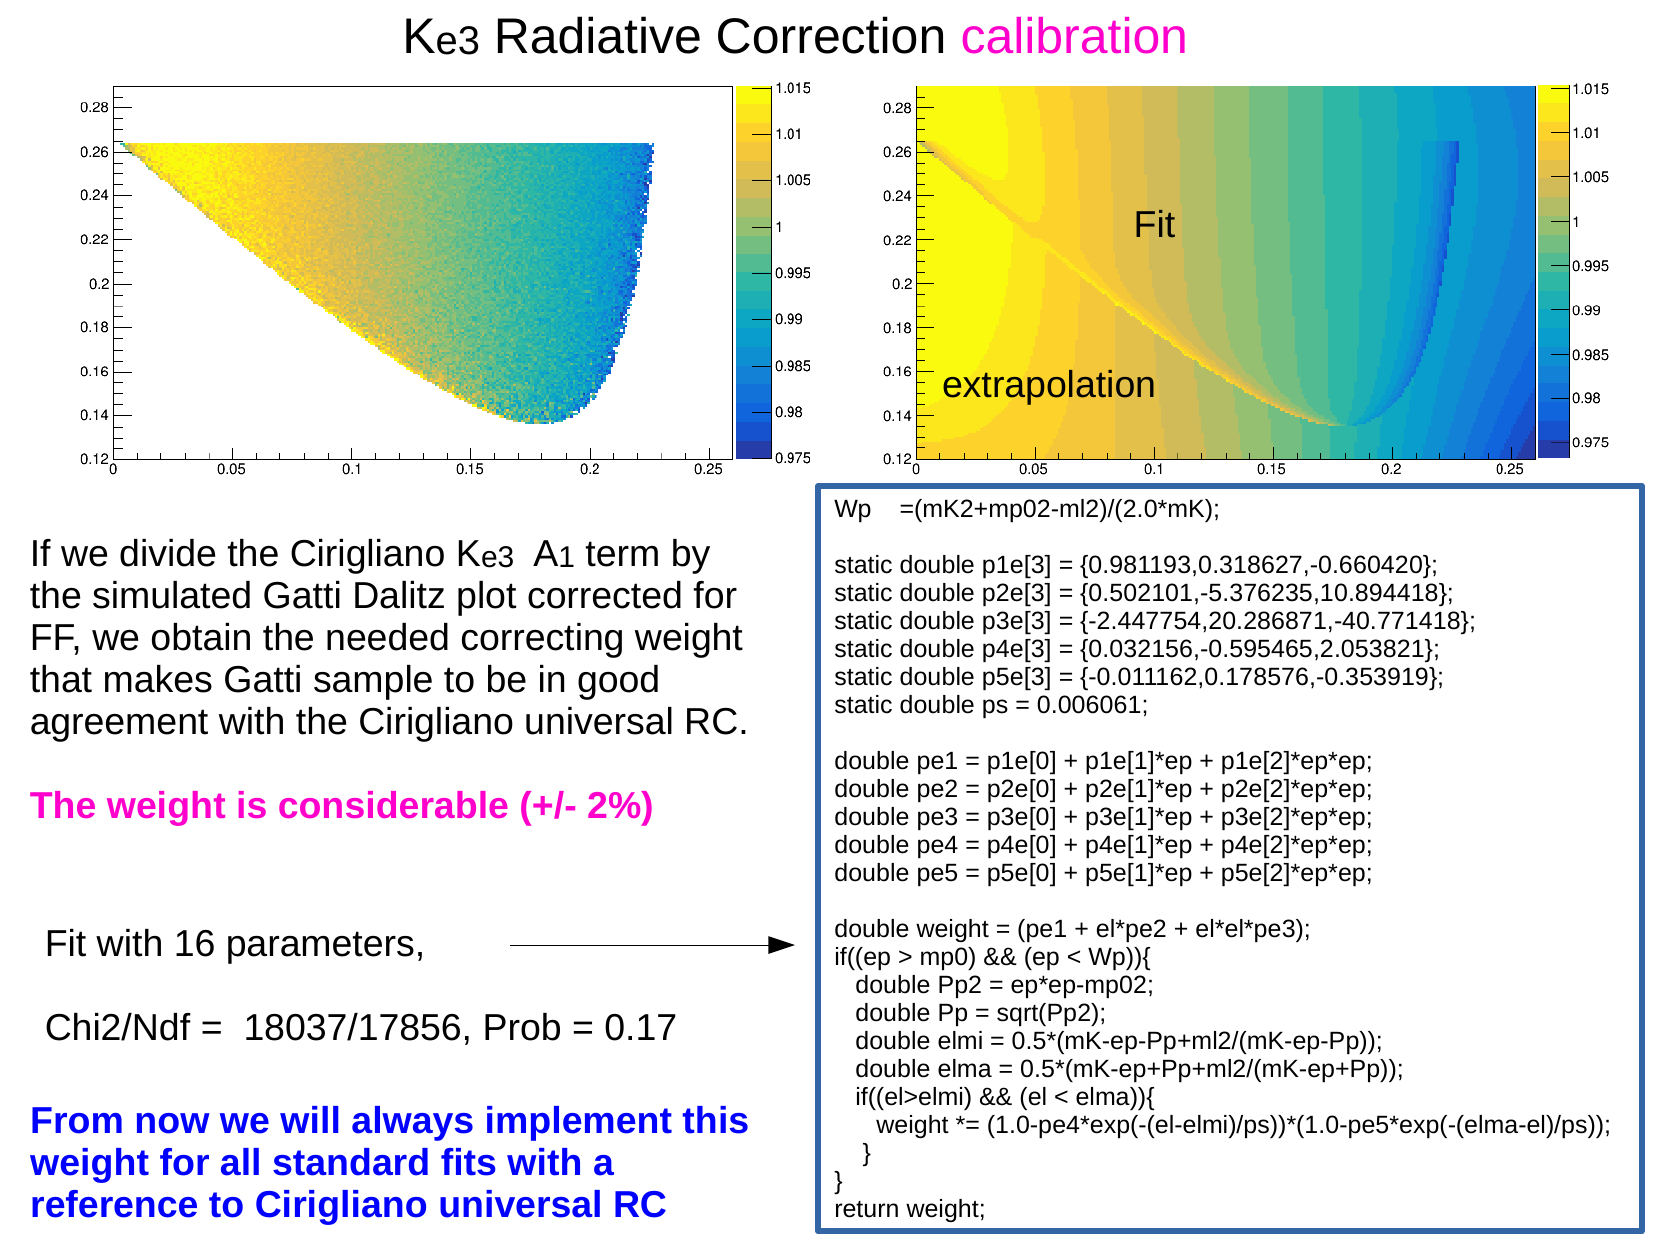

Ke3 Radiative Correction calibration
Fit
extrapolation
Wp =(mK2+mp02-ml2)/(2.0*mK);
static double p1e[3] = {0.981193,0.318627,-0.660420};
static double p2e[3] = {0.502101,-5.376235,10.894418};
static double p3e[3] = {-2.447754,20.286871,-40.771418};
static double p4e[3] = {0.032156,-0.595465,2.053821};
static double p5e[3] = {-0.011162,0.178576,-0.353919};
static double ps = 0.006061;
double pe1 = p1e[0] + p1e[1]*ep + p1e[2]*ep*ep;
double pe2 = p2e[0] + p2e[1]*ep + p2e[2]*ep*ep;
double pe3 = p3e[0] + p3e[1]*ep + p3e[2]*ep*ep;
double pe4 = p4e[0] + p4e[1]*ep + p4e[2]*ep*ep;
double pe5 = p5e[0] + p5e[1]*ep + p5e[2]*ep*ep;
double weight = (pe1 + el*pe2 + el*el*pe3);
if((ep > mp0) && (ep < Wp)){
 double Pp2 = ep*ep-mp02;
 double Pp = sqrt(Pp2);
 double elmi = 0.5*(mK-ep-Pp+ml2/(mK-ep-Pp));
 double elma = 0.5*(mK-ep+Pp+ml2/(mK-ep+Pp));
 if((el>elmi) && (el < elma)){
 weight *= (1.0-pe4*exp(-(el-elmi)/ps))*(1.0-pe5*exp(-(elma-el)/ps));
 }
}
return weight;
If we divide the Cirigliano Ke3 A1 term by the simulated Gatti Dalitz plot corrected for FF, we obtain the needed correcting weight that makes Gatti sample to be in good agreement with the Cirigliano universal RC.
The weight is considerable (+/- 2%)
Fit with 16 parameters,
Chi2/Ndf = 18037/17856, Prob = 0.17
From now we will always implement this weight for all standard fits with a reference to Cirigliano universal RC